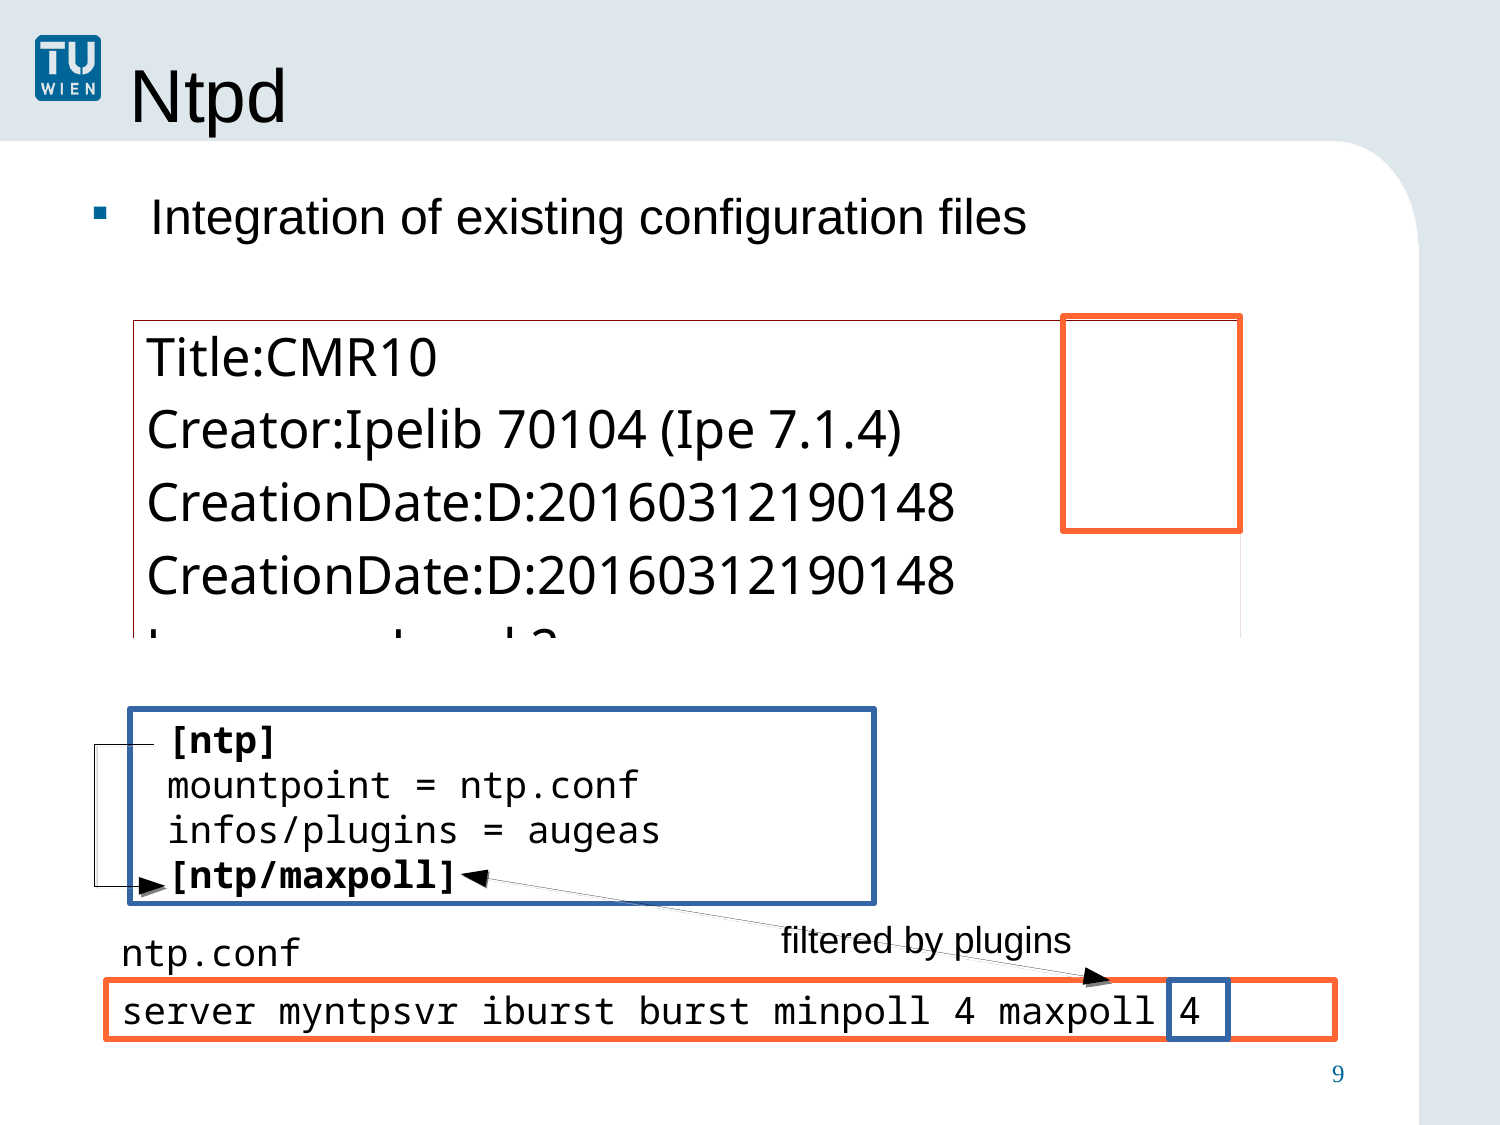

# Ntpd
Integration of existing configuration files
 [ntp]
 mountpoint = ntp.conf
 infos/plugins = augeas
 [ntp/maxpoll]
filtered by plugins
ntp.conf
server myntpsvr iburst burst minpoll 4 maxpoll 4
9